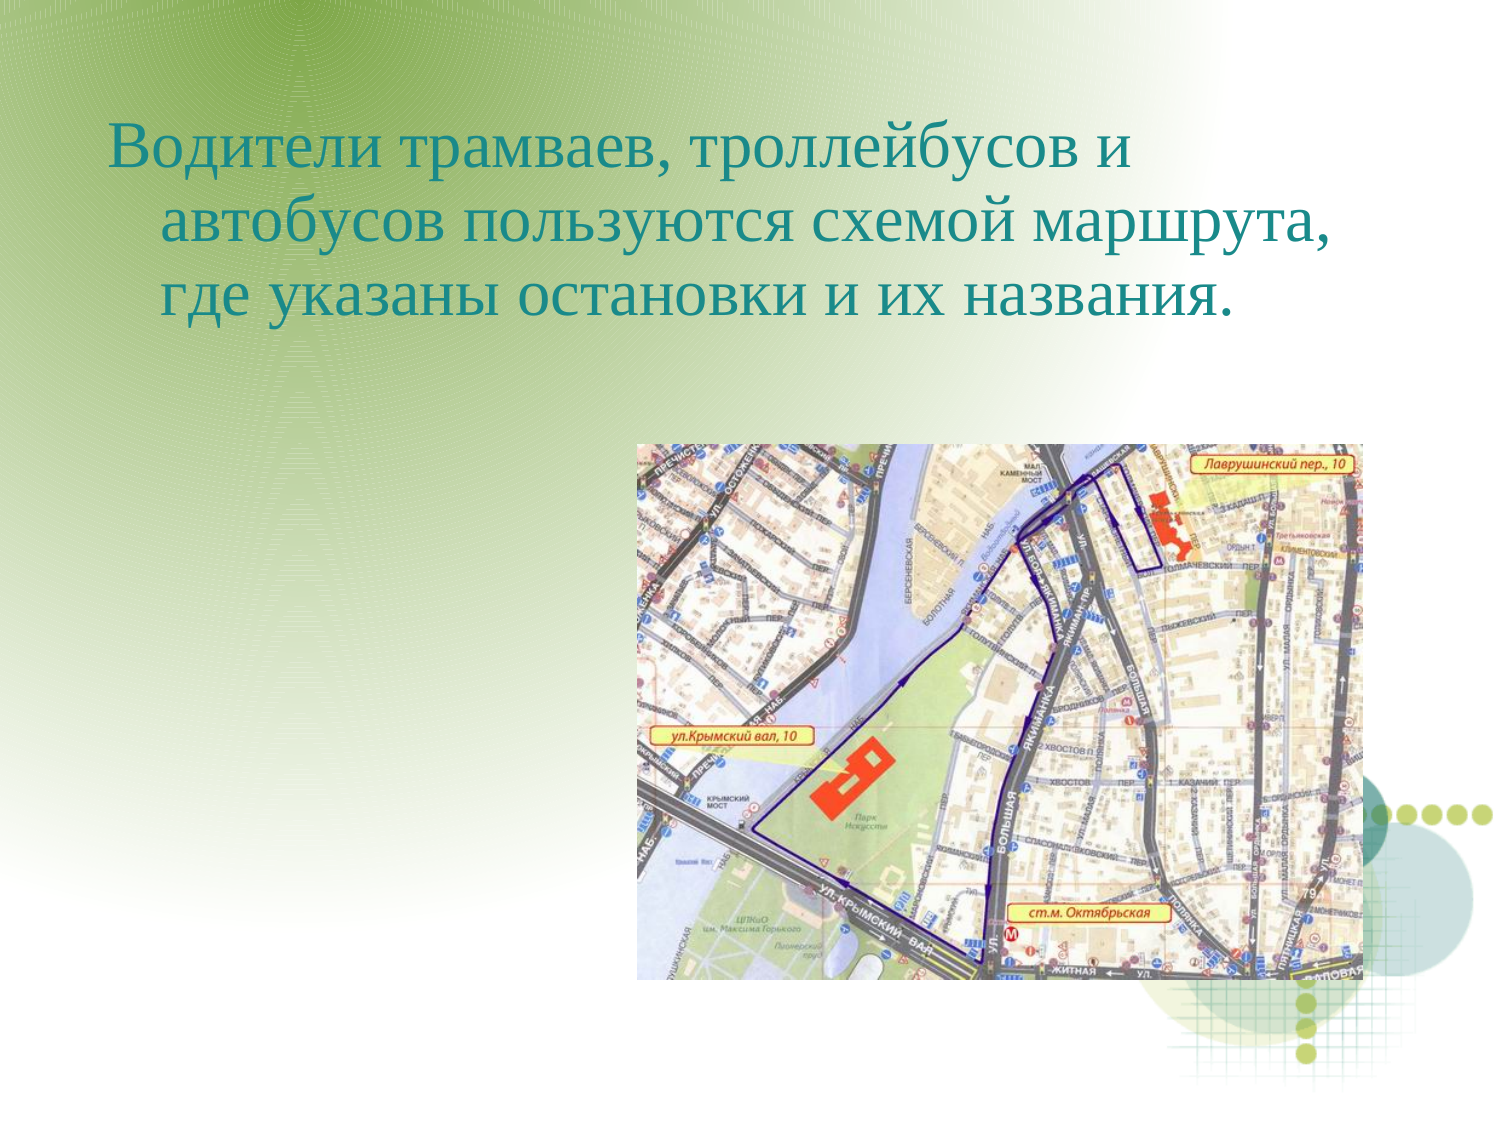

#
Водители трамваев, троллейбусов и автобусов пользуются схемой маршрута, где указаны остановки и их названия.